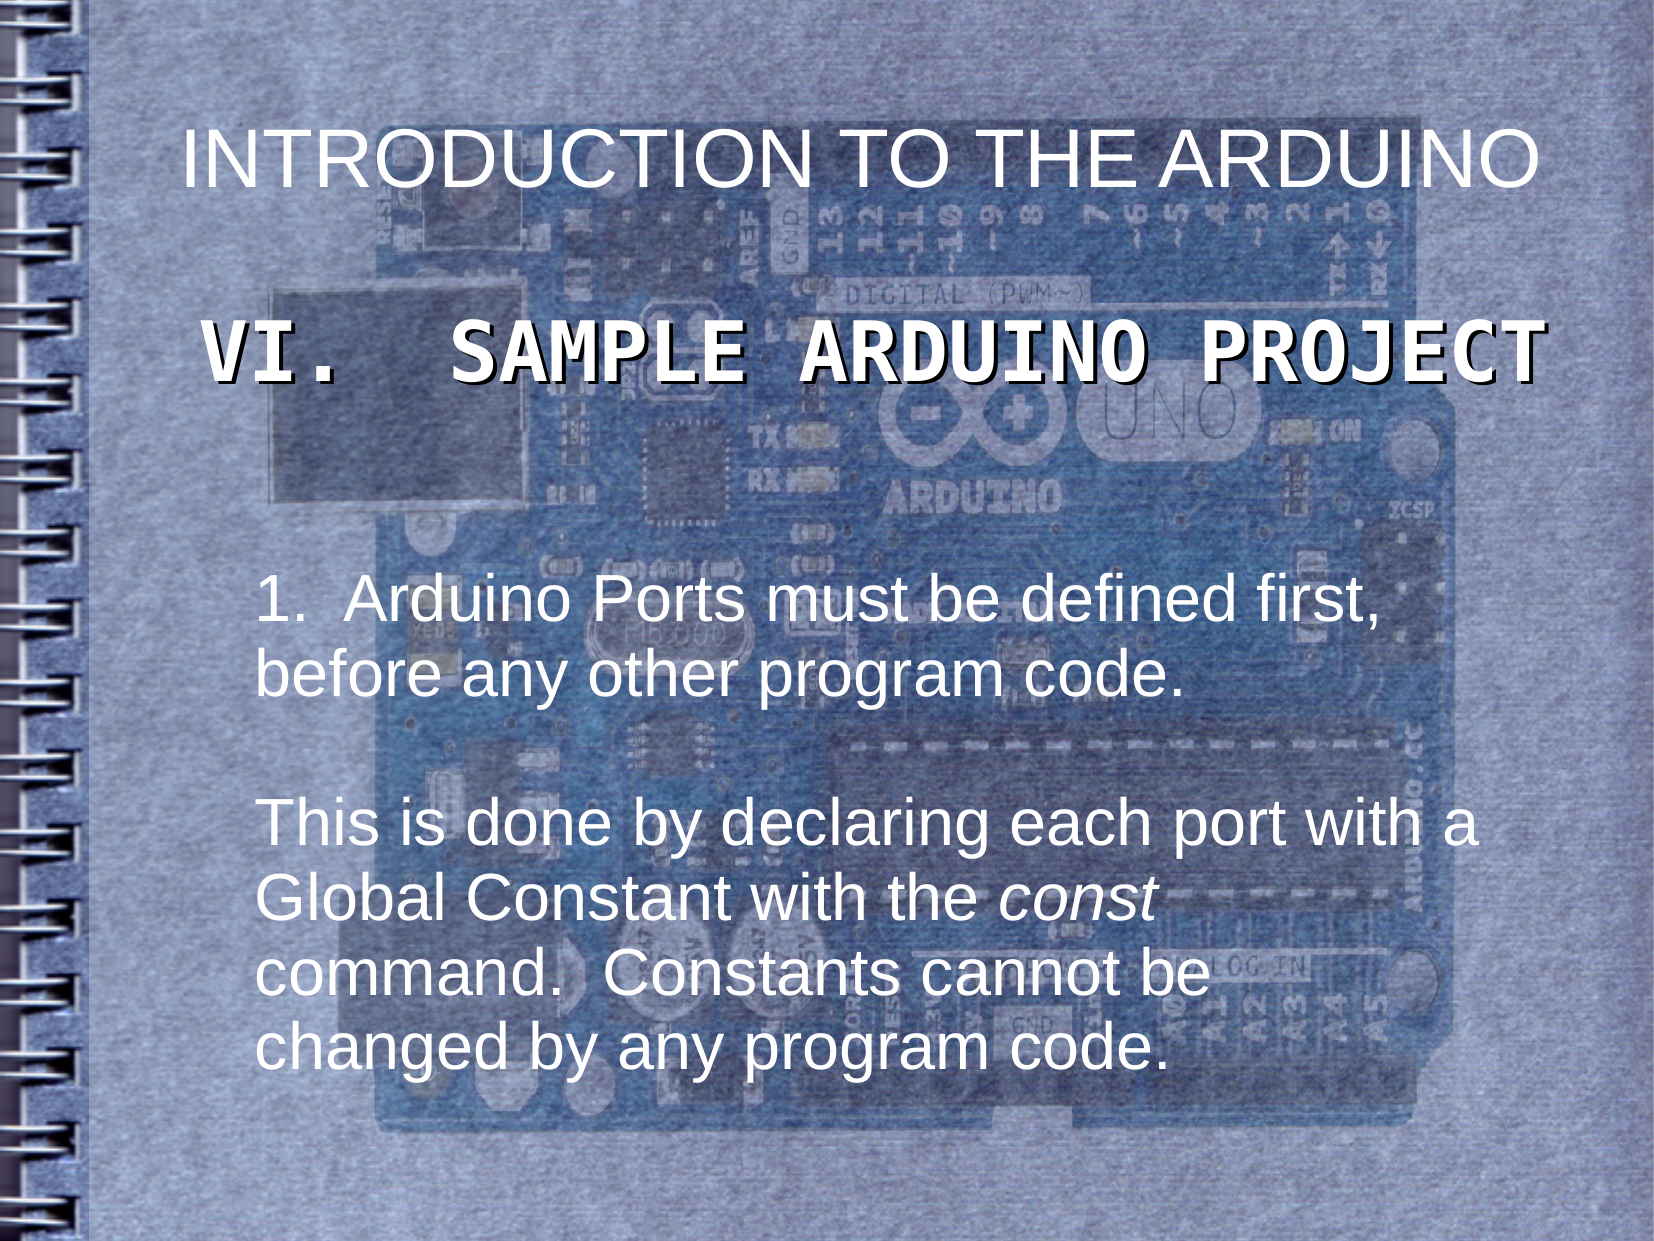

INTRODUCTION TO THE ARDUINO
VI. SAMPLE ARDUINO PROJECT
1. Arduino Ports must be defined first, before any other program code.
This is done by declaring each port with a Global Constant with the const command. Constants cannot be changed by any program code.